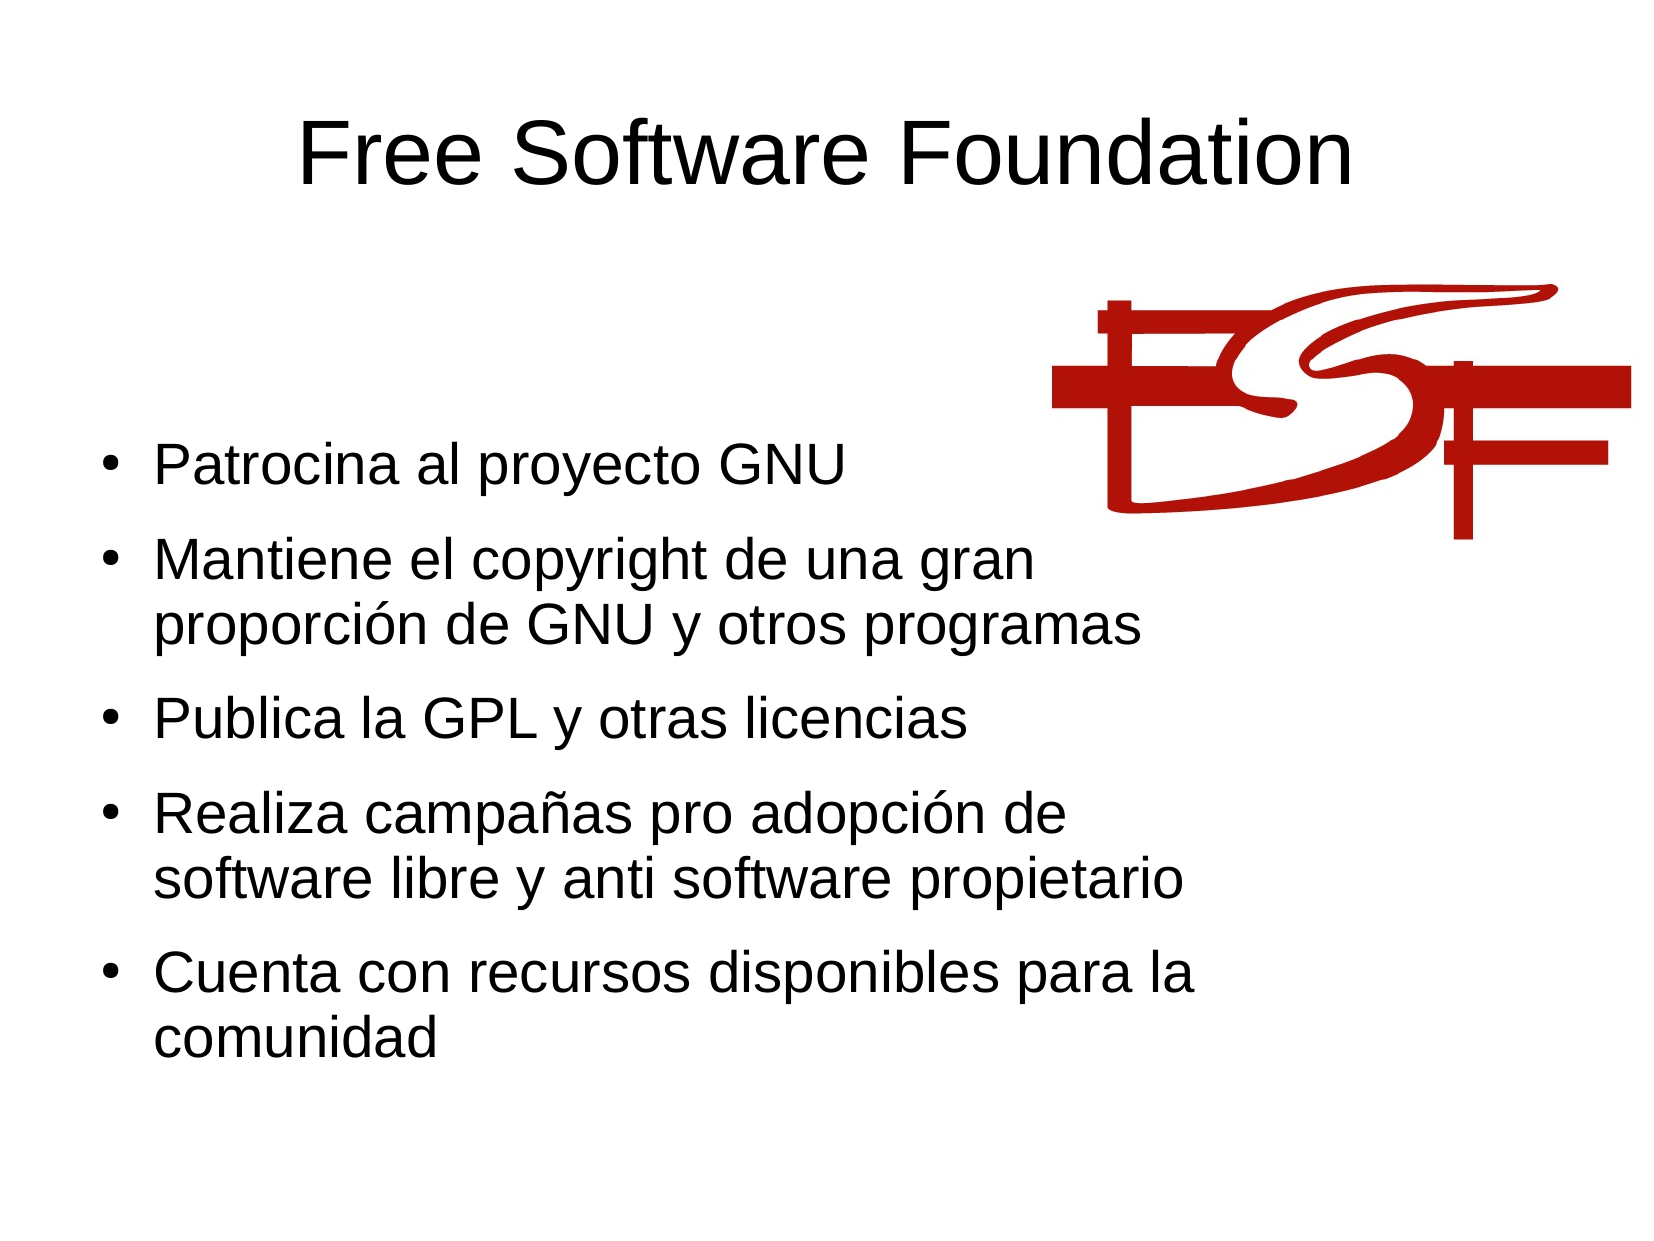

# Free Software Foundation
Patrocina al proyecto GNU
Mantiene el copyright de una gran proporción de GNU y otros programas
Publica la GPL y otras licencias
Realiza campañas pro adopción de software libre y anti software propietario
Cuenta con recursos disponibles para la comunidad